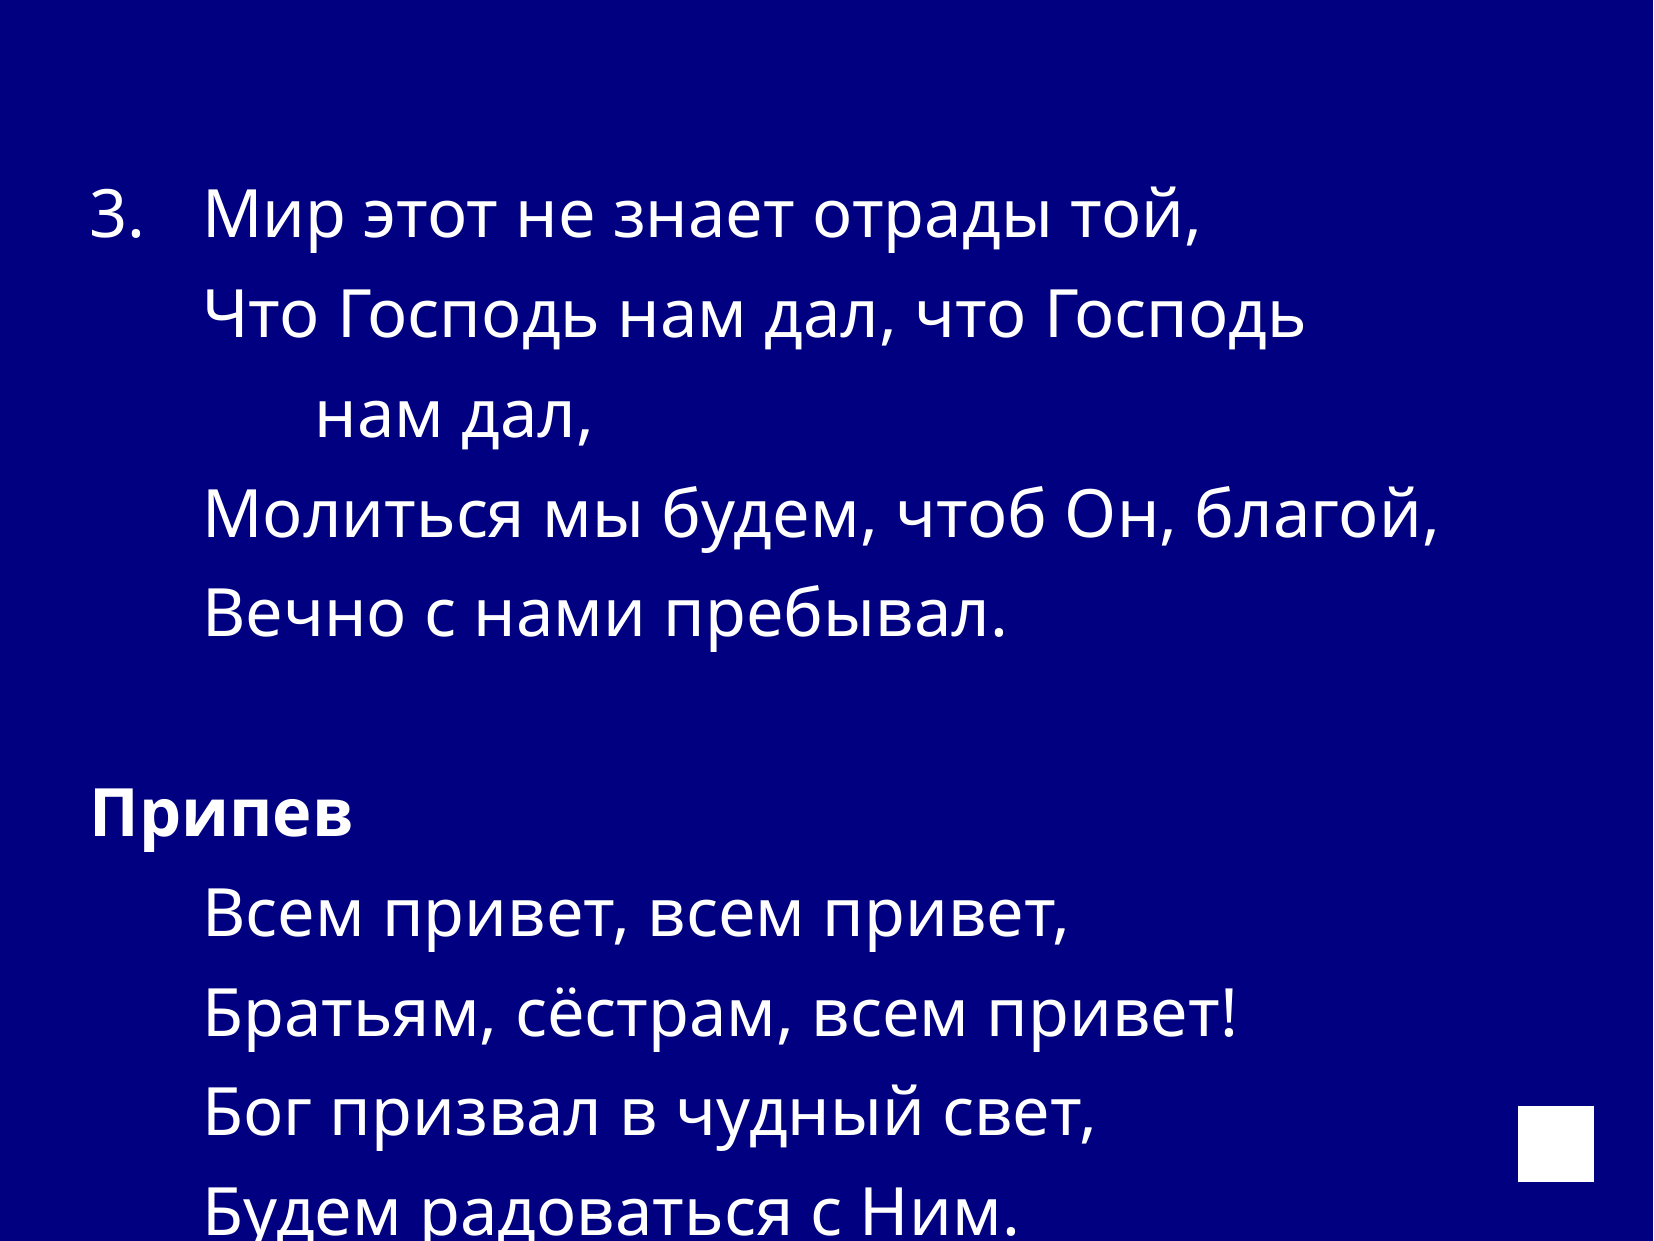

3.	Мир этот не знает отрады той,
	Что Господь нам дал, что Господь
		нам дал,
	Молиться мы будем, чтоб Он, благой,
	Вечно с нами пребывал.
Припев
	Всем привет, всем привет,
	Братьям, сёстрам, всем привет!
	Бог призвал в чудный свет,
	Будем радоваться с Ним.